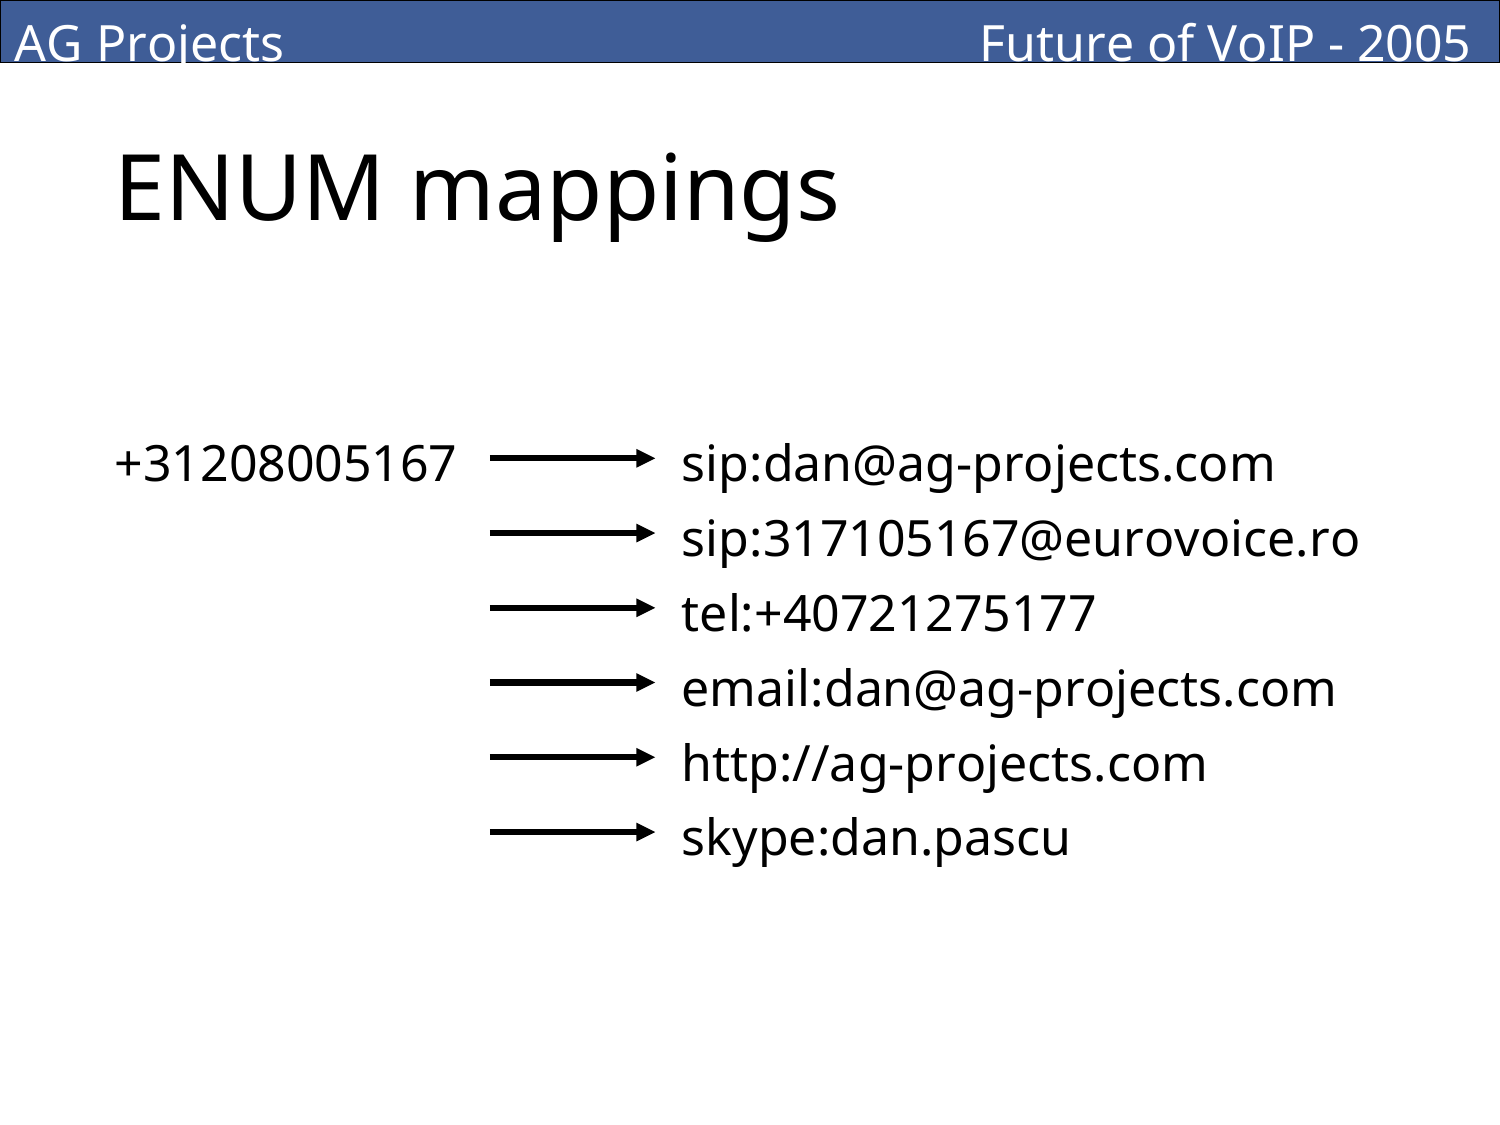

ENUM mappings
+31208005167
sip:dan@ag-projects.com
sip:317105167@eurovoice.ro
tel:+40721275177
email:dan@ag-projects.com
http://ag-projects.com
skype:dan.pascu